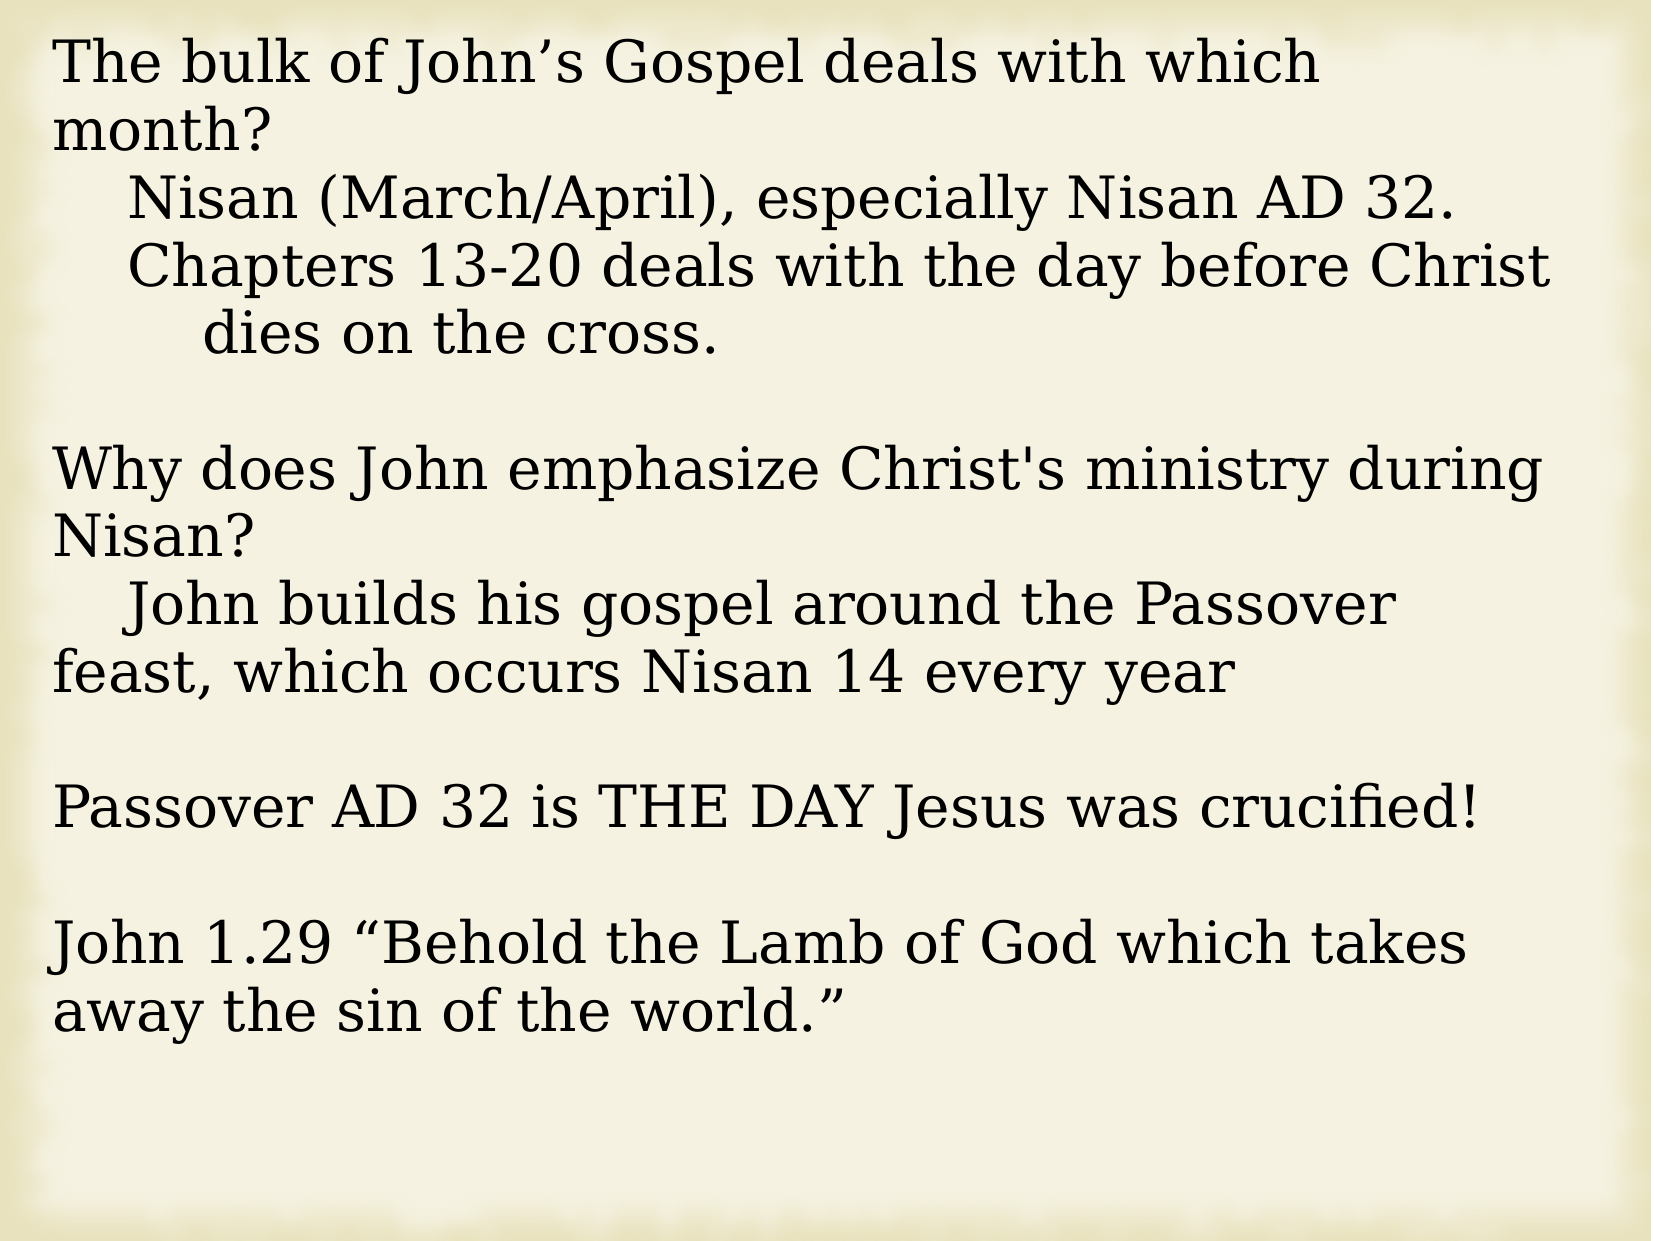

The bulk of John’s Gospel deals with which month?
	Nisan (March/April), especially Nisan AD 32.
	Chapters 13-20 deals with the day before Christ 		dies on the cross.
Why does John emphasize Christ's ministry during Nisan?
	John builds his gospel around the Passover feast, which occurs Nisan 14 every year
Passover AD 32 is THE DAY Jesus was crucified!
John 1.29 “Behold the Lamb of God which takes away the sin of the world.”